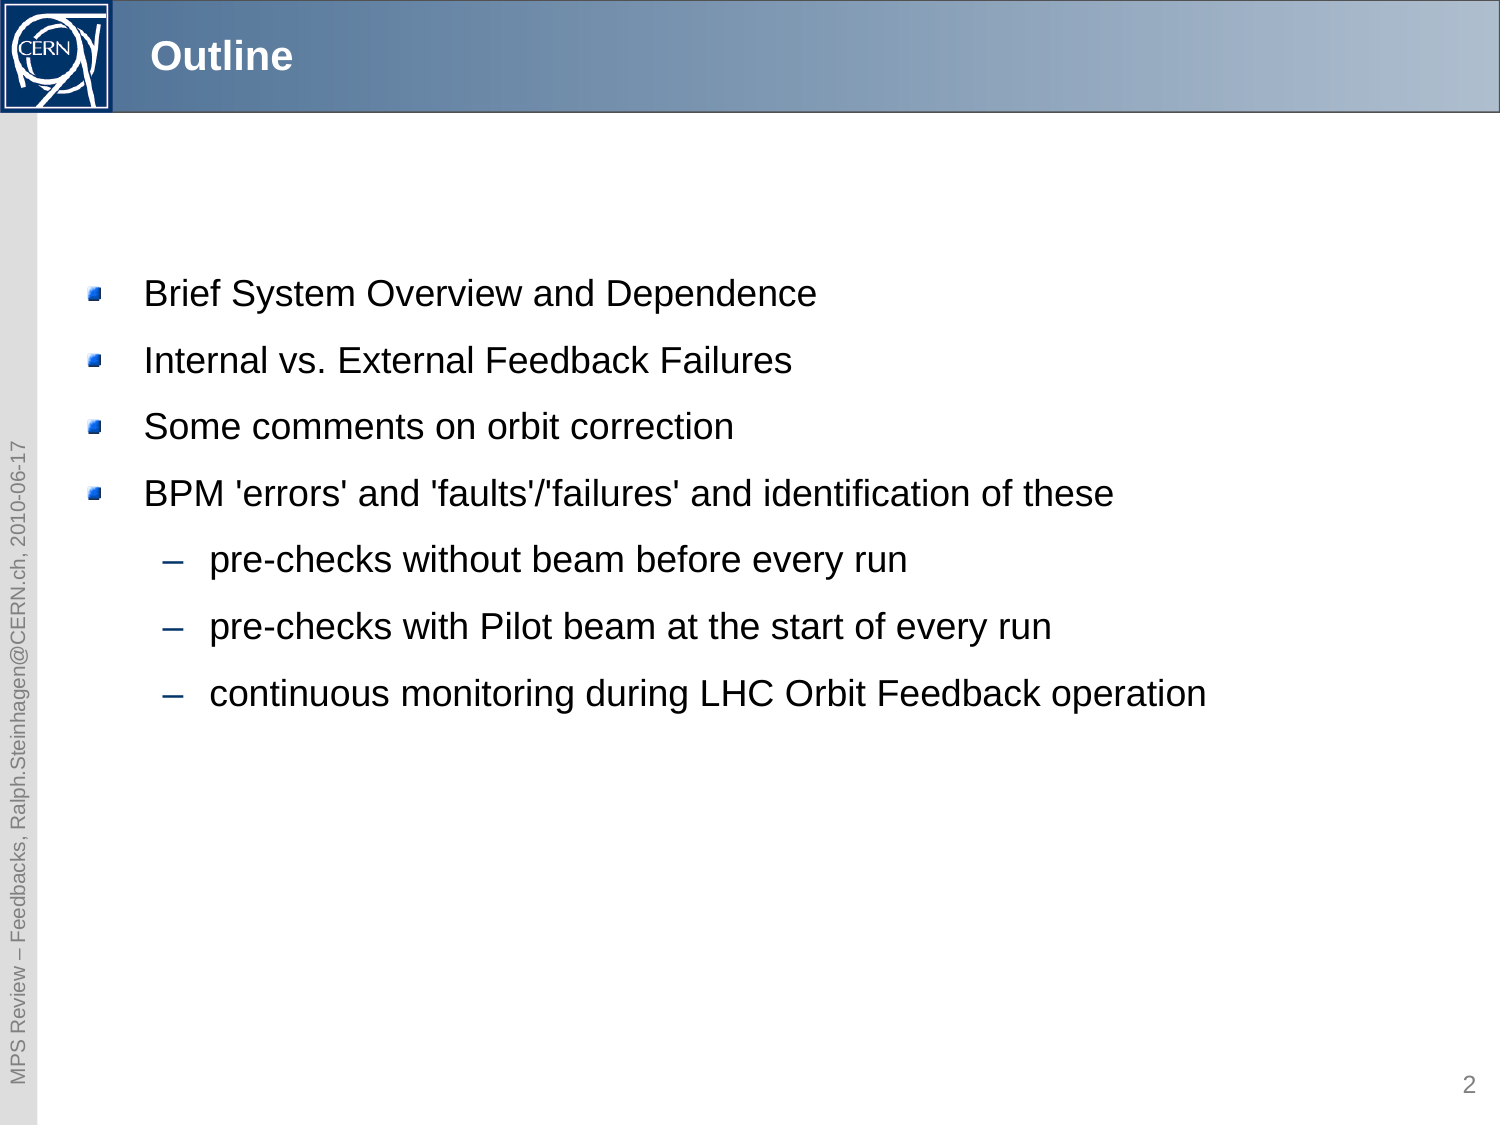

# Outline
Brief System Overview and Dependence
Internal vs. External Feedback Failures
Some comments on orbit correction
BPM 'errors' and 'faults'/'failures' and identification of these
pre-checks without beam before every run
pre-checks with Pilot beam at the start of every run
continuous monitoring during LHC Orbit Feedback operation